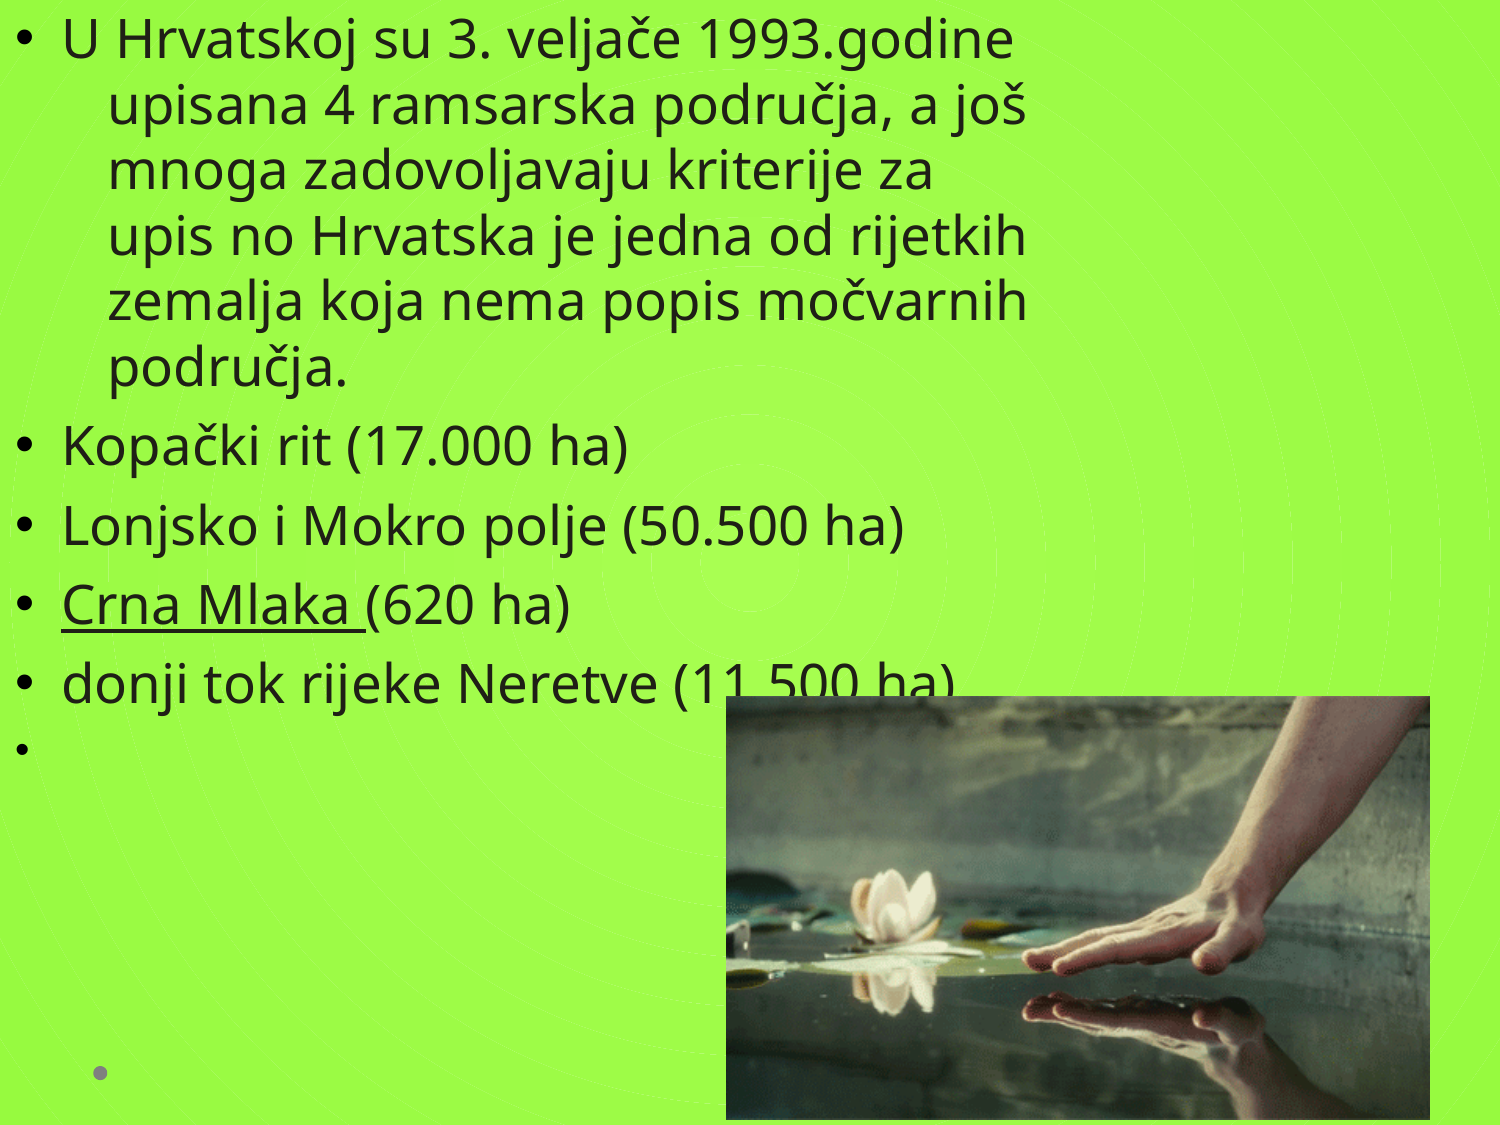

#
U Hrvatskoj su 3. veljače 1993.godine upisana 4 ramsarska područja, a još mnoga zadovoljavaju kriterije za upis no Hrvatska je jedna od rijetkih zemalja koja nema popis močvarnih područja.
Kopački rit (17.000 ha)
Lonjsko i Mokro polje (50.500 ha)
Crna Mlaka (620 ha)
donji tok rijeke Neretve (11.500 ha)